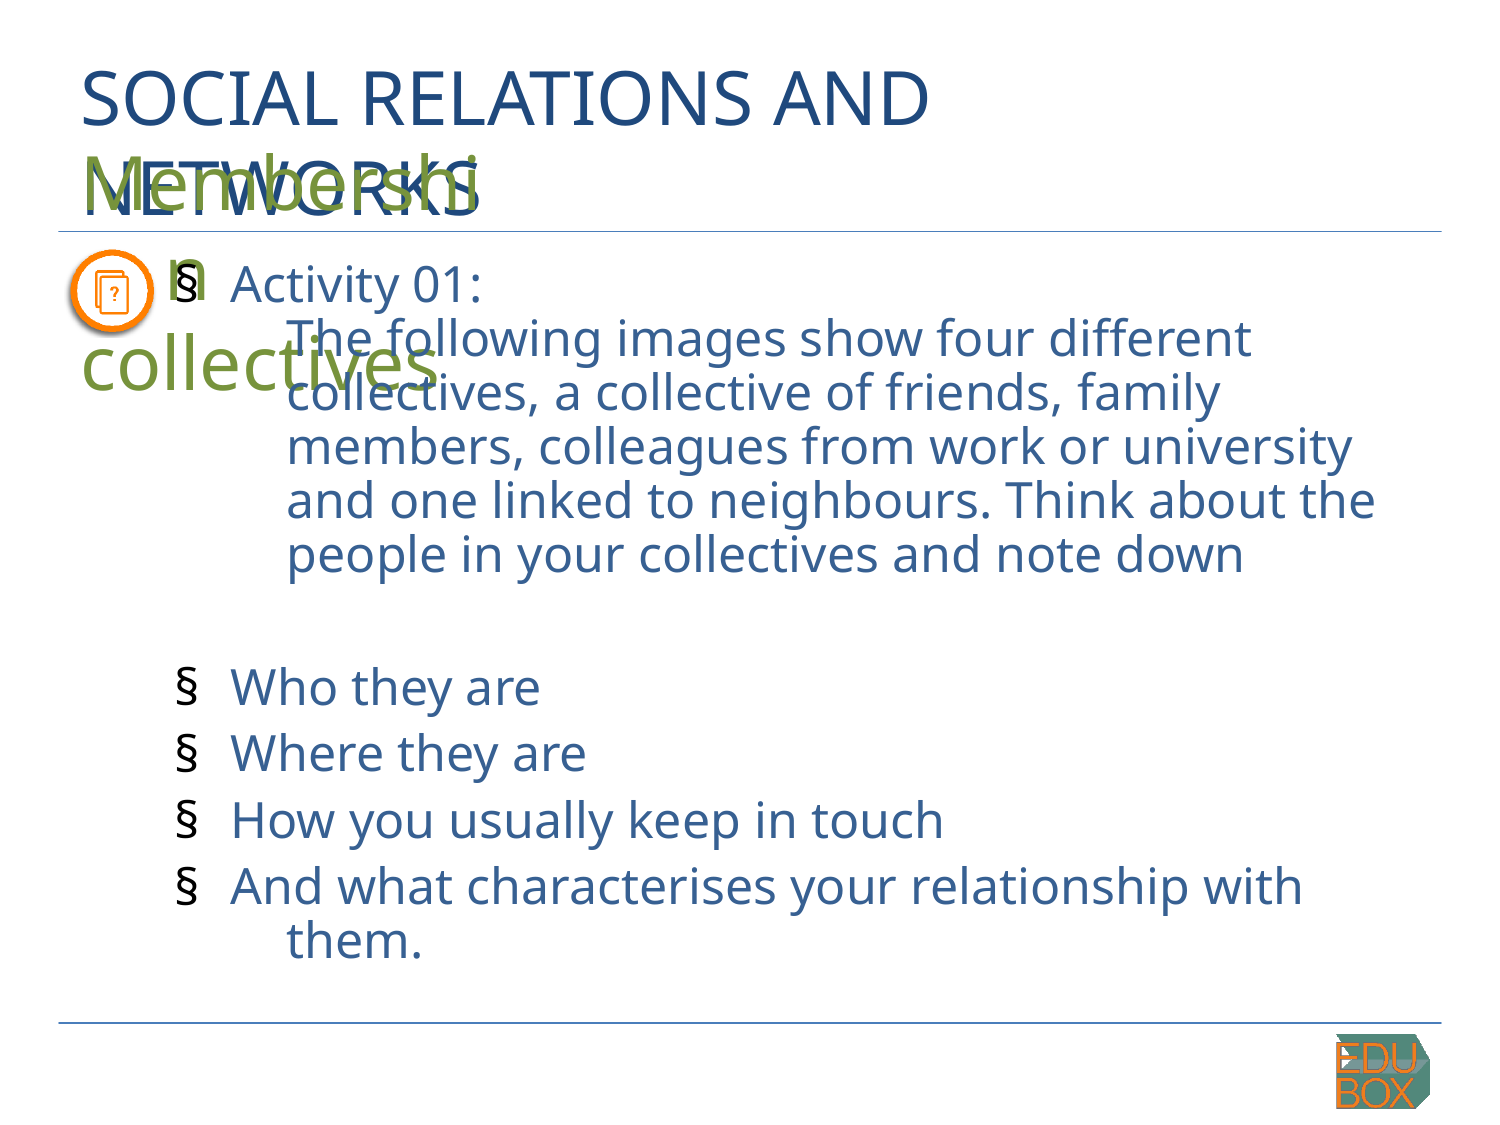

# SOCIAL RELATIONS AND NETWORKS
Membership in collectives
Activity 01:
The following images show four different collectives, a collective of friends, family members, colleagues from work or university and one linked to neighbours. Think about the people in your collectives and note down
Who they are
Where they are
How you usually keep in touch
And what characterises your relationship with them.